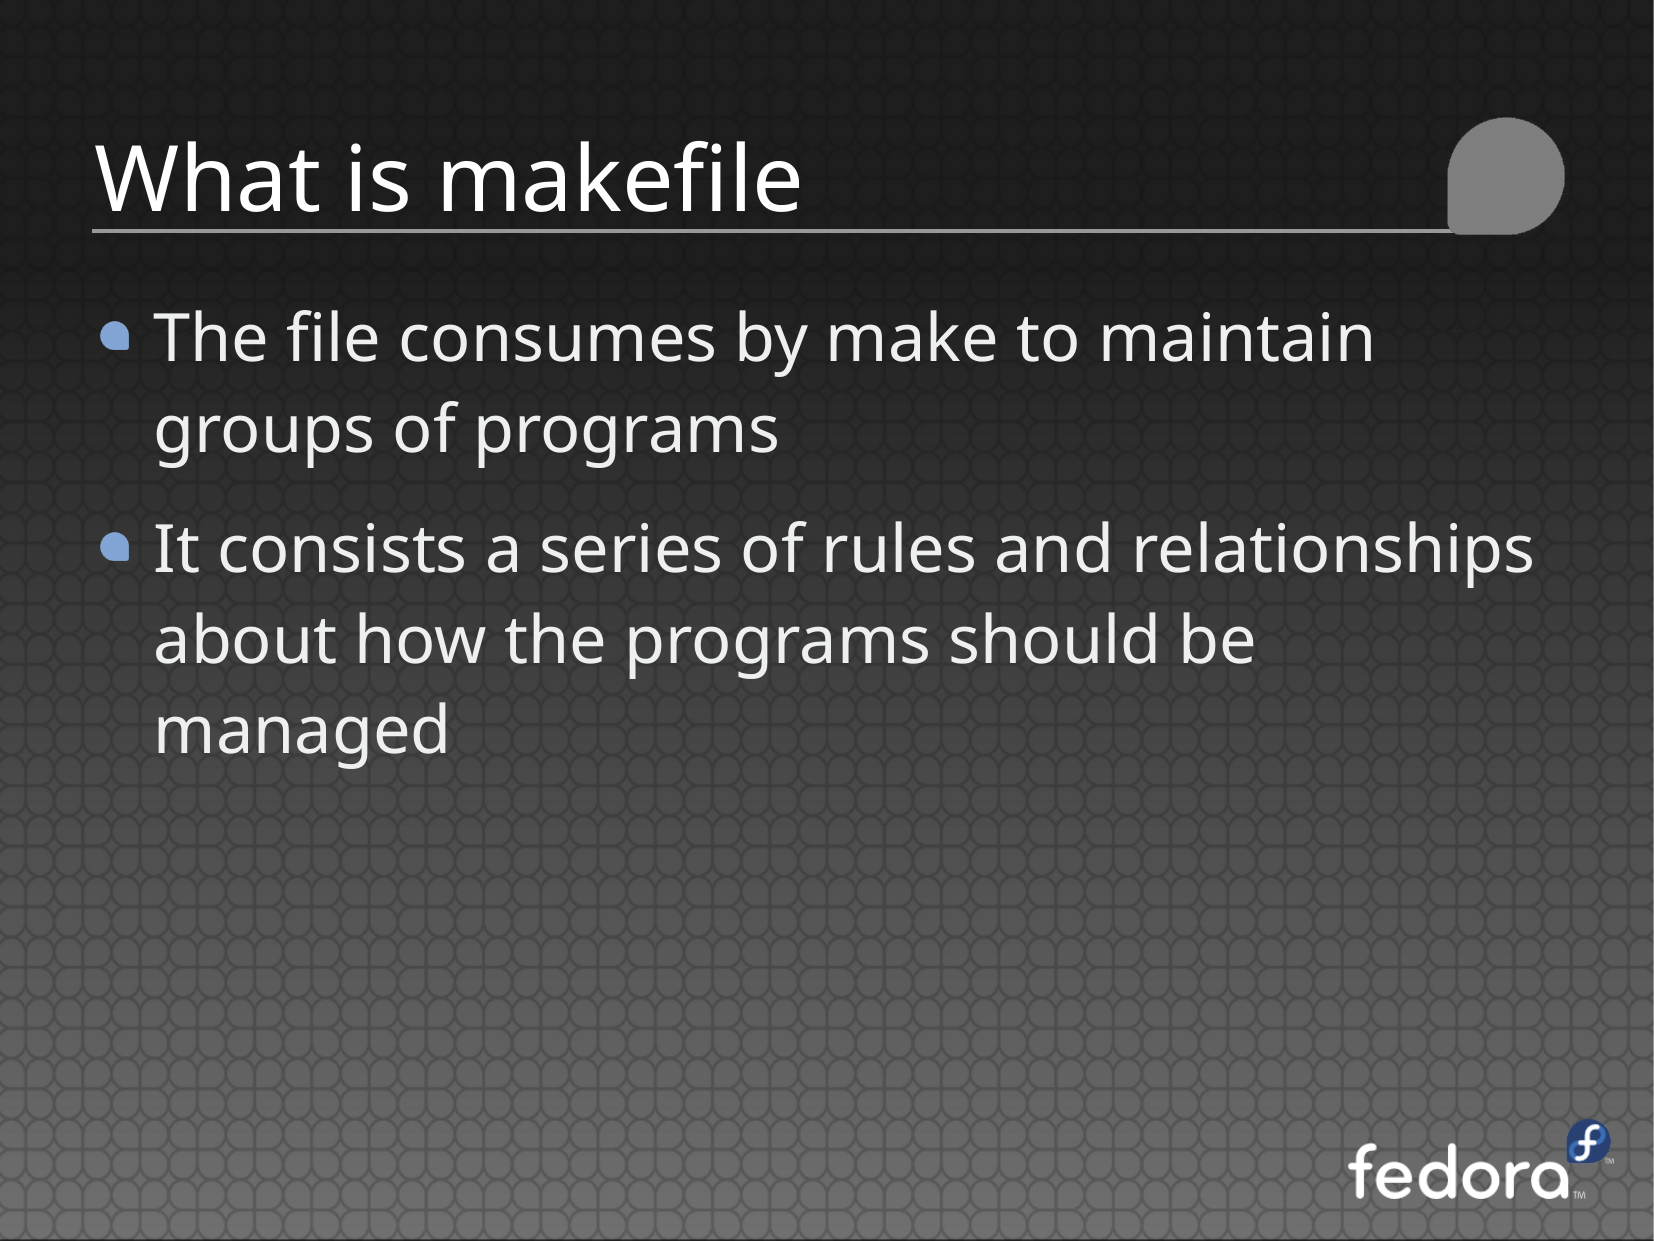

What is makefile
# The file consumes by make to maintain groups of programs
It consists a series of rules and relationships about how the programs should be managed